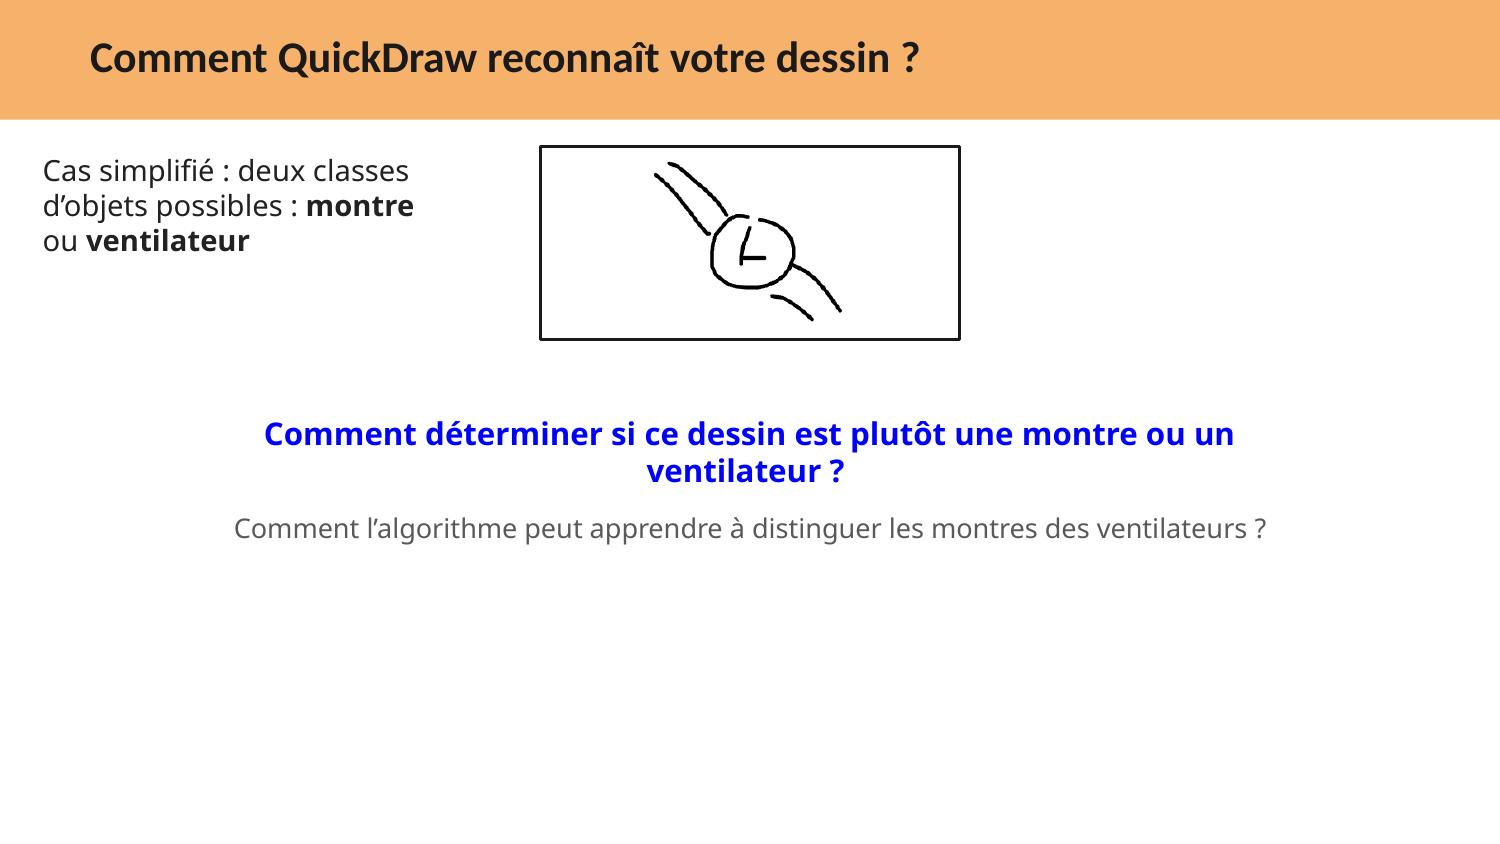

# Comment QuickDraw reconnaît votre dessin ?
Cas simplifié : deux classes d’objets possibles : montre ou ventilateur
Comment déterminer si ce dessin est plutôt une montre ou un ventilateur ?
Comment l’algorithme peut apprendre à distinguer les montres des ventilateurs ?